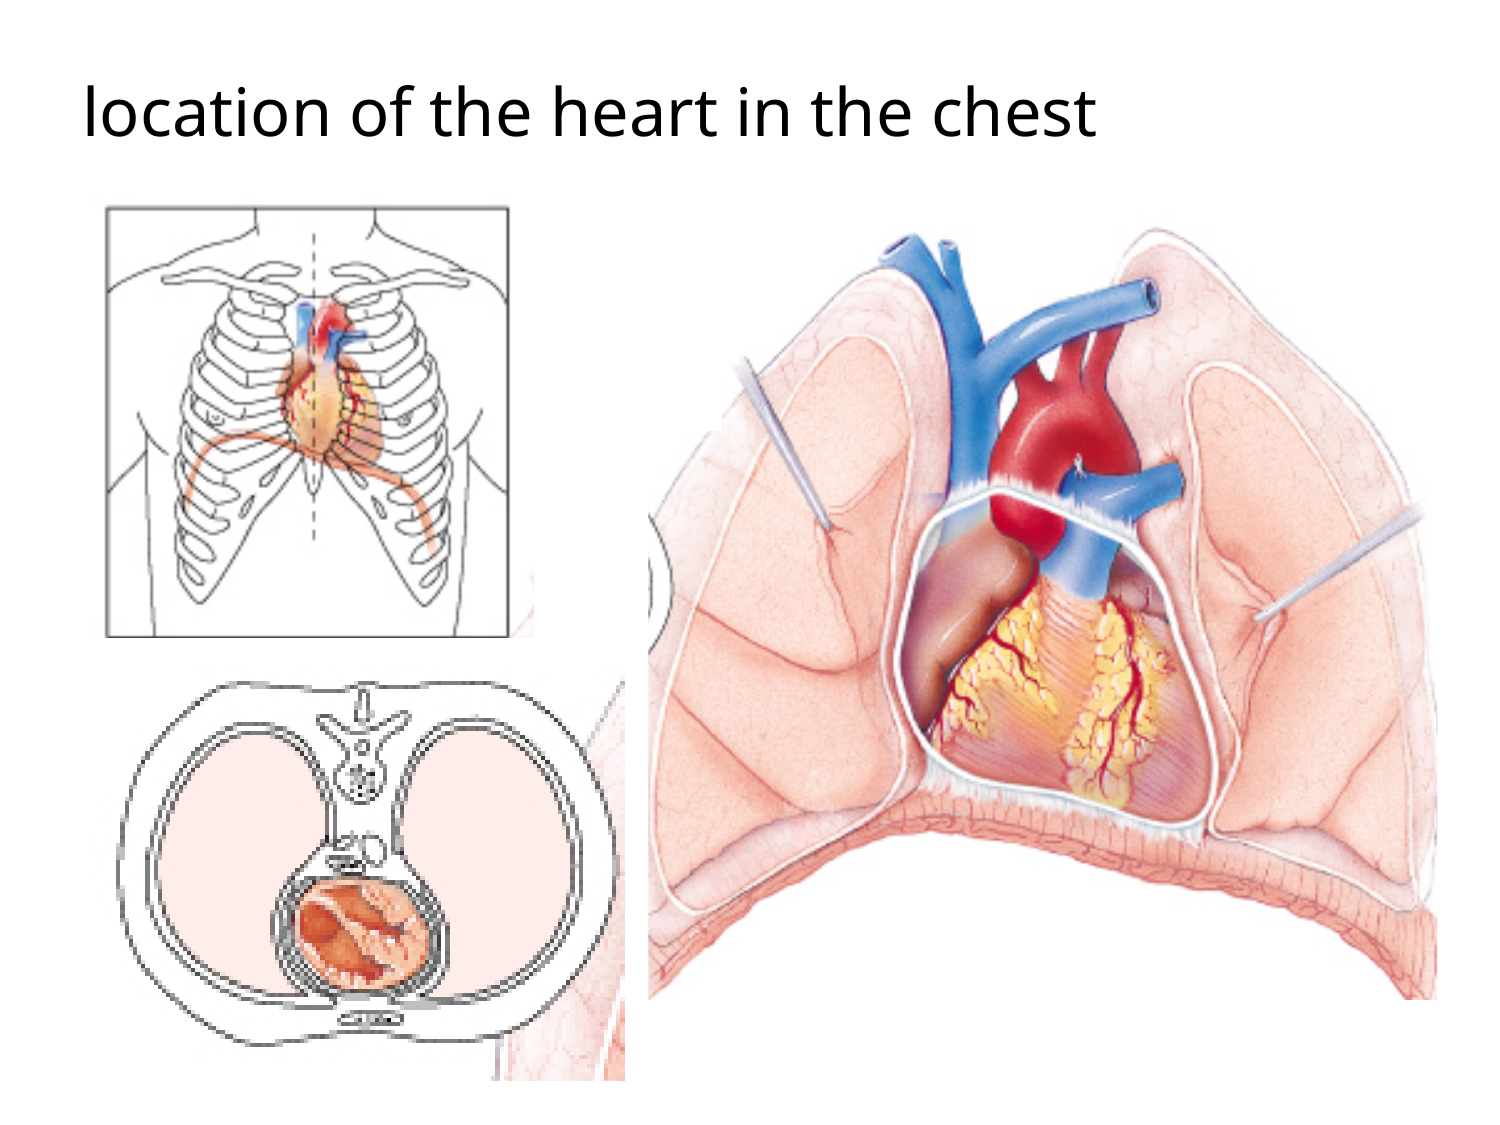

# location of the heart in the chest